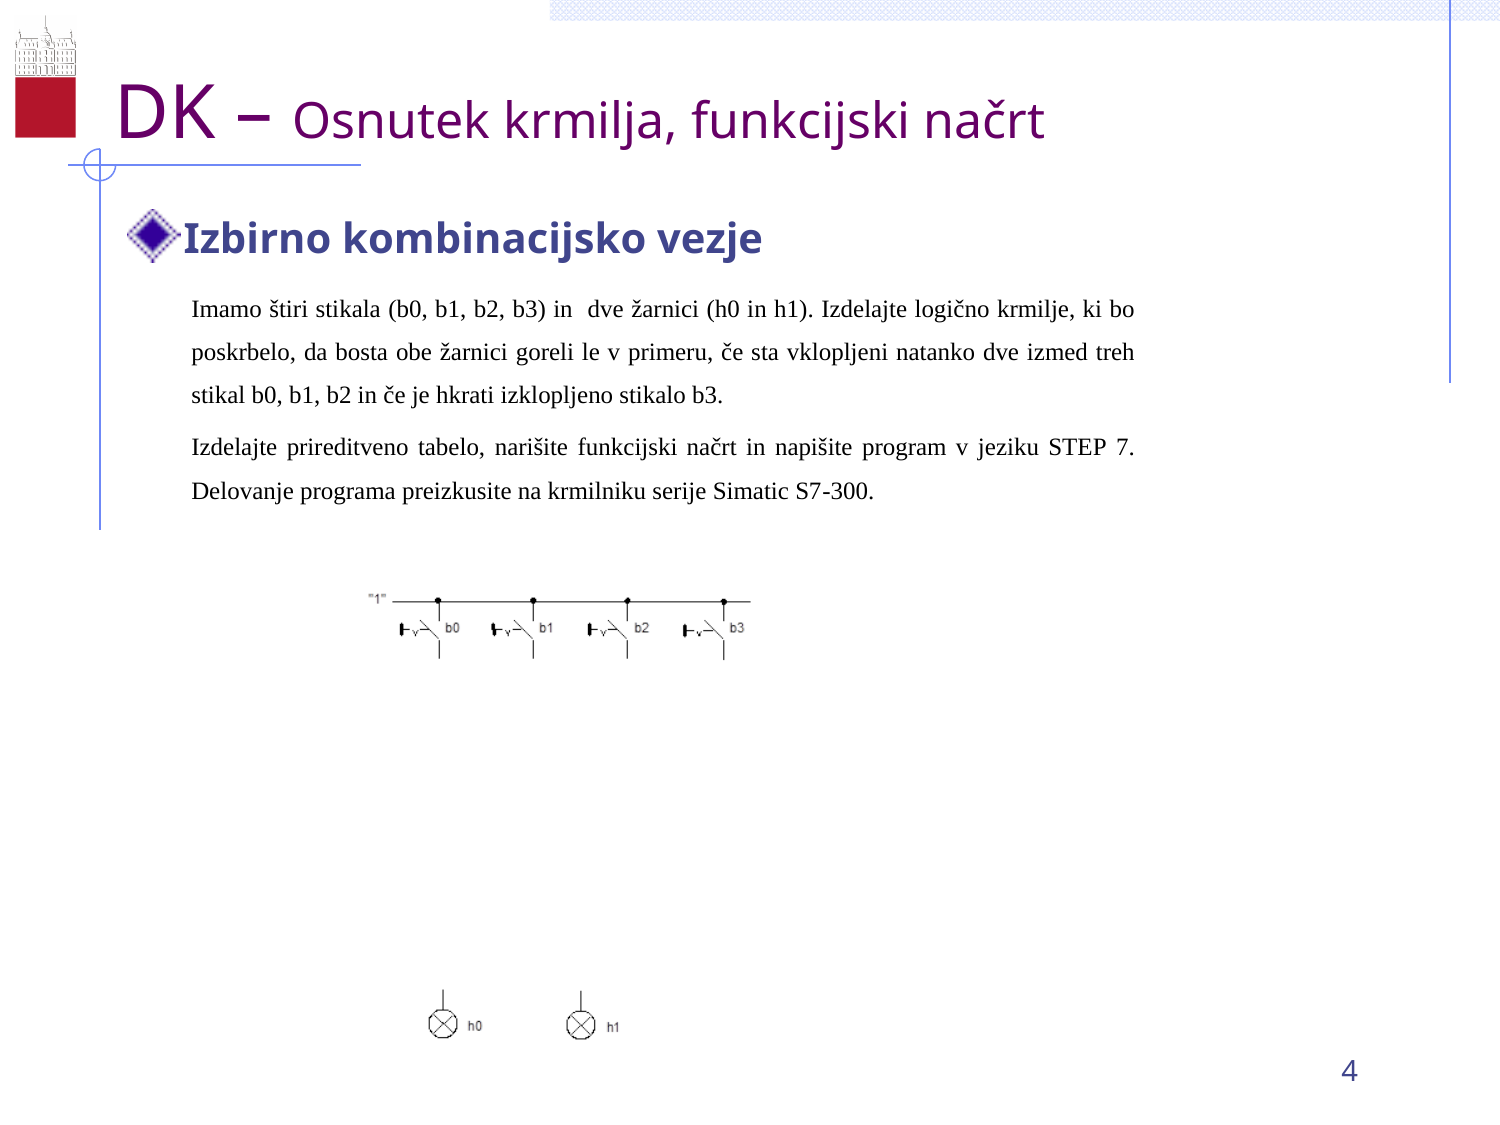

DK – Osnutek krmilja, funkcijski načrt
# Izbirno kombinacijsko vezje